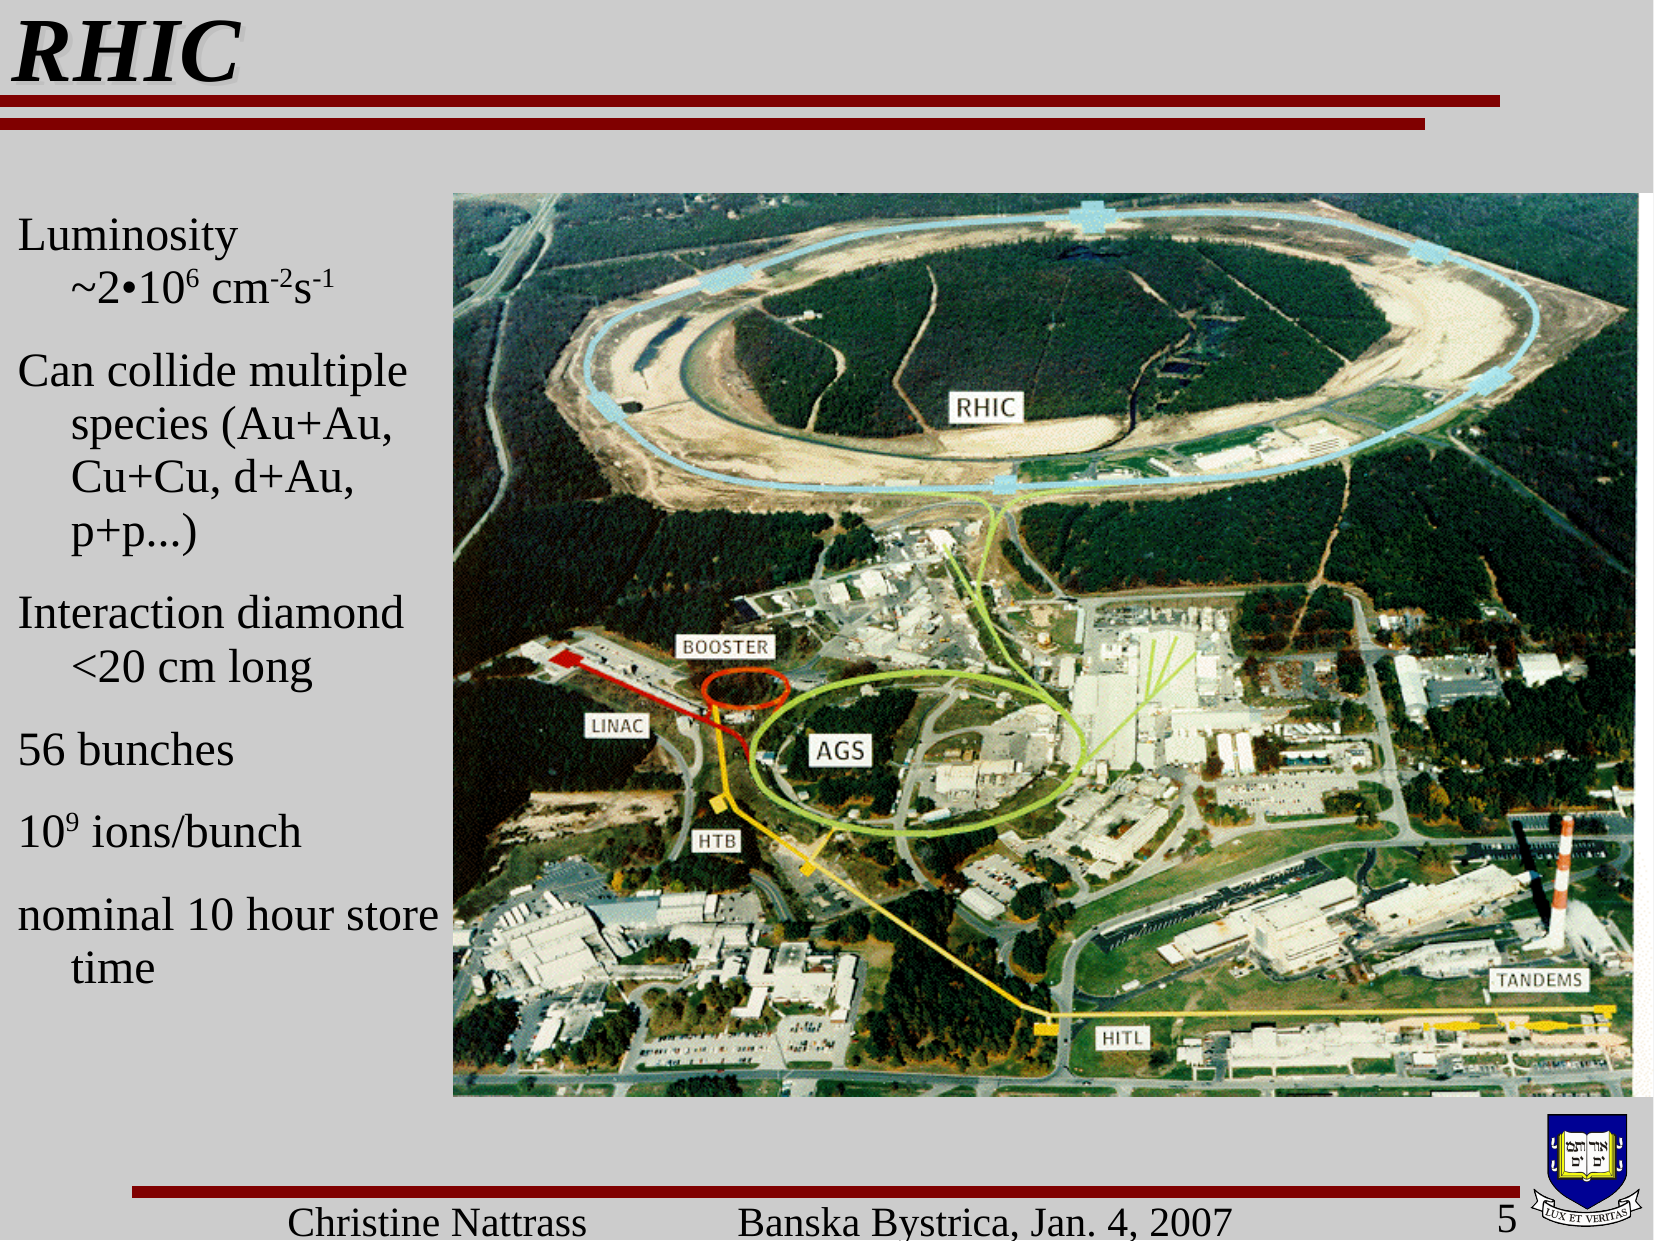

# RHIC
Luminosity
~2•106 cm-2s-1
Can collide multiple species (Au+Au, Cu+Cu, d+Au, p+p...)
Interaction diamond <20 cm long
56 bunches
109 ions/bunch
nominal 10 hour store time